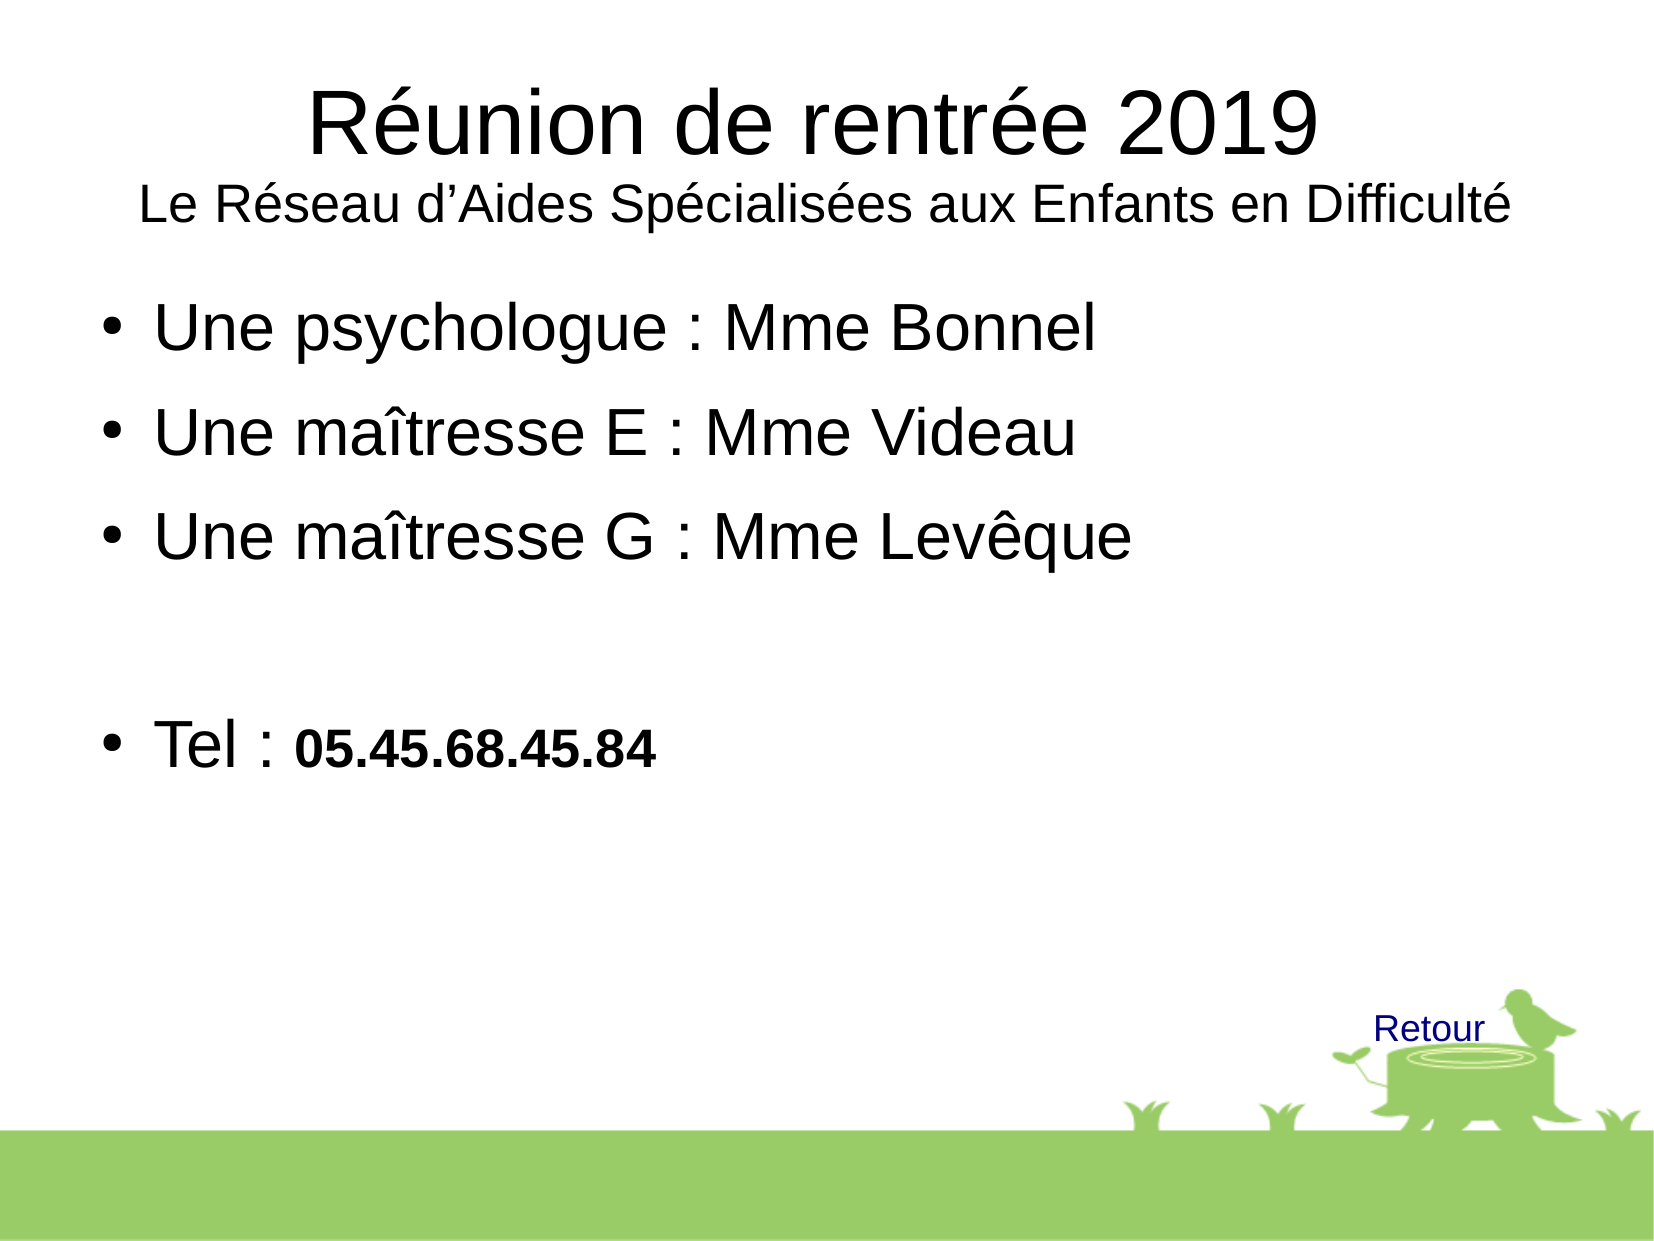

# Réunion de rentrée 2019 Le Réseau d’Aides Spécialisées aux Enfants en Difficulté
Une psychologue : Mme Bonnel
Une maîtresse E : Mme Videau
Une maîtresse G : Mme Levêque
Tel : 05.45.68.45.84
Retour